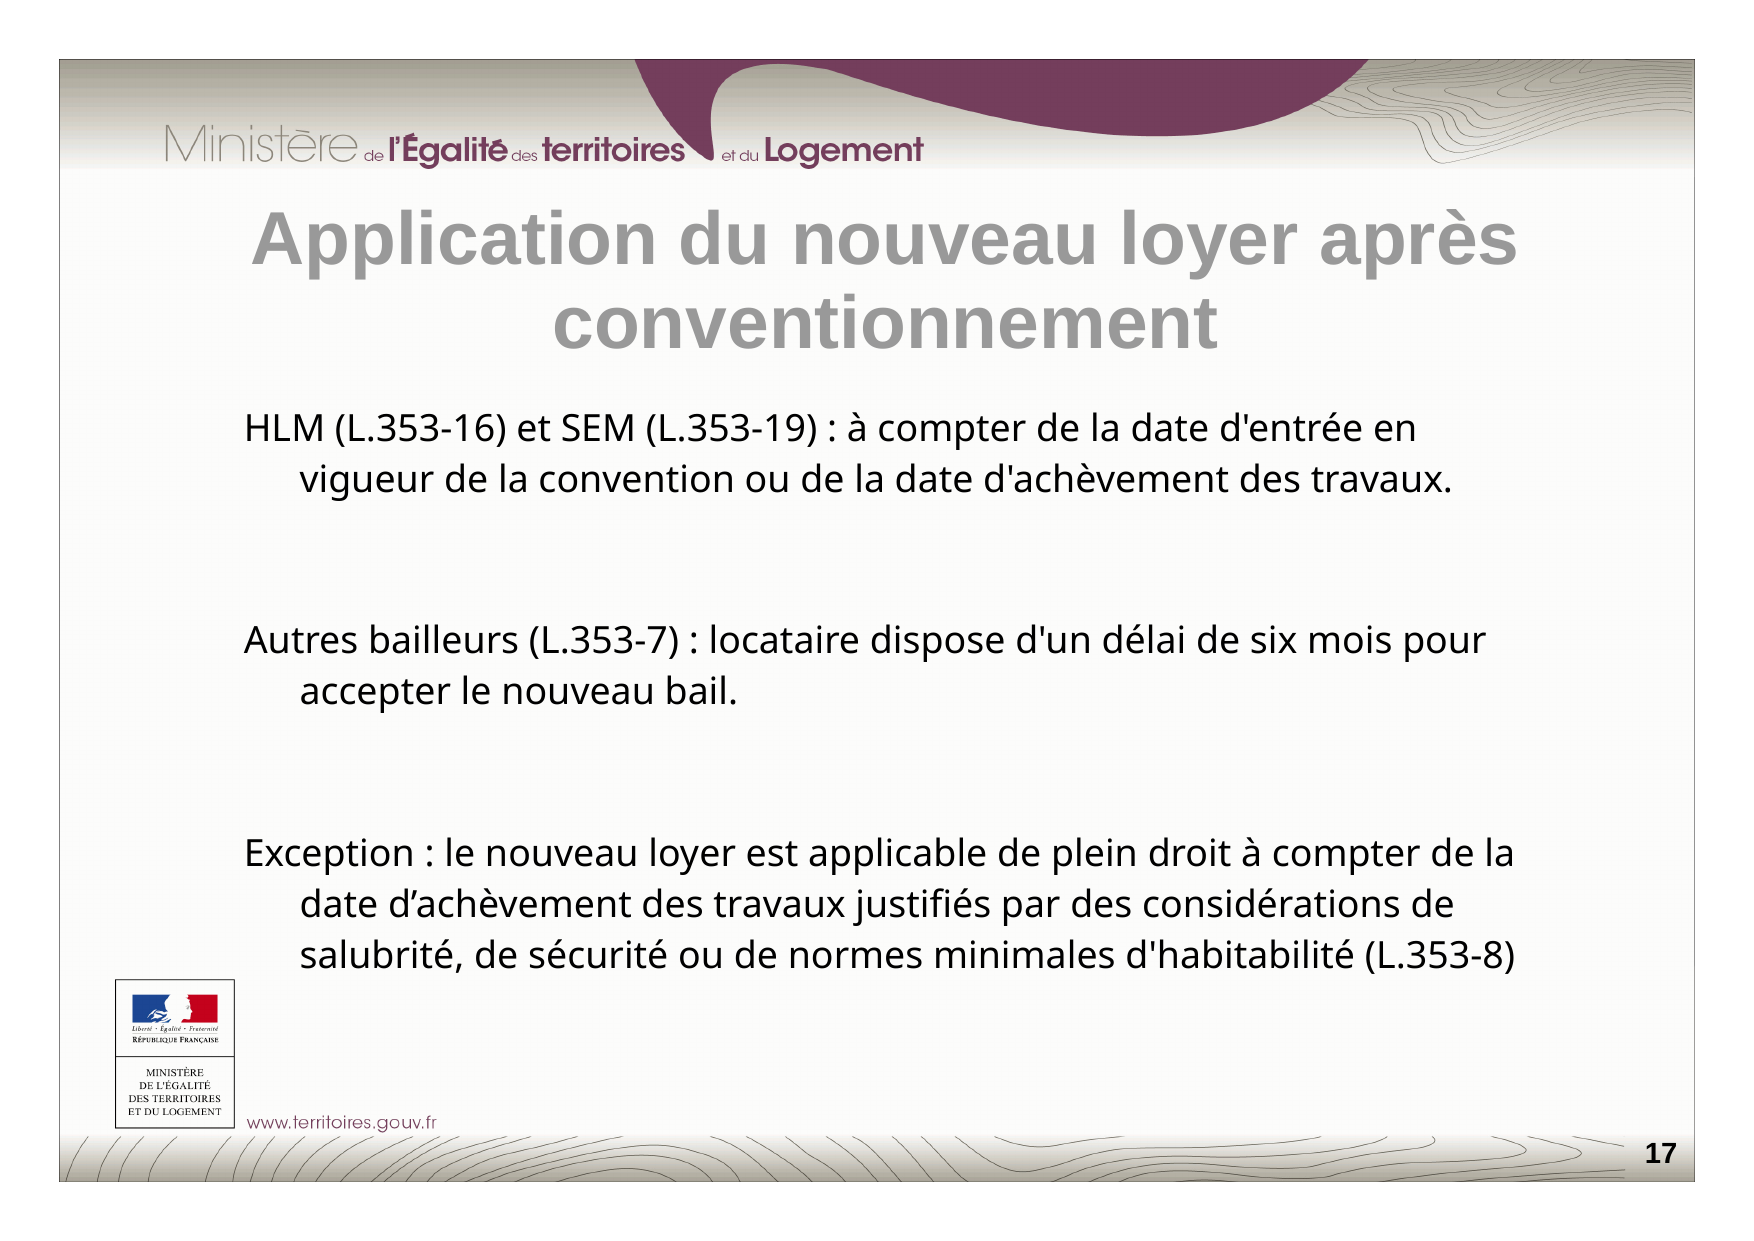

# Application du nouveau loyer après conventionnement
HLM (L.353-16) et SEM (L.353-19) : à compter de la date d'entrée en vigueur de la convention ou de la date d'achèvement des travaux.
Autres bailleurs (L.353-7) : locataire dispose d'un délai de six mois pour accepter le nouveau bail.
Exception : le nouveau loyer est applicable de plein droit à compter de la date d’achèvement des travaux justifiés par des considérations de salubrité, de sécurité ou de normes minimales d'habitabilité (L.353-8)